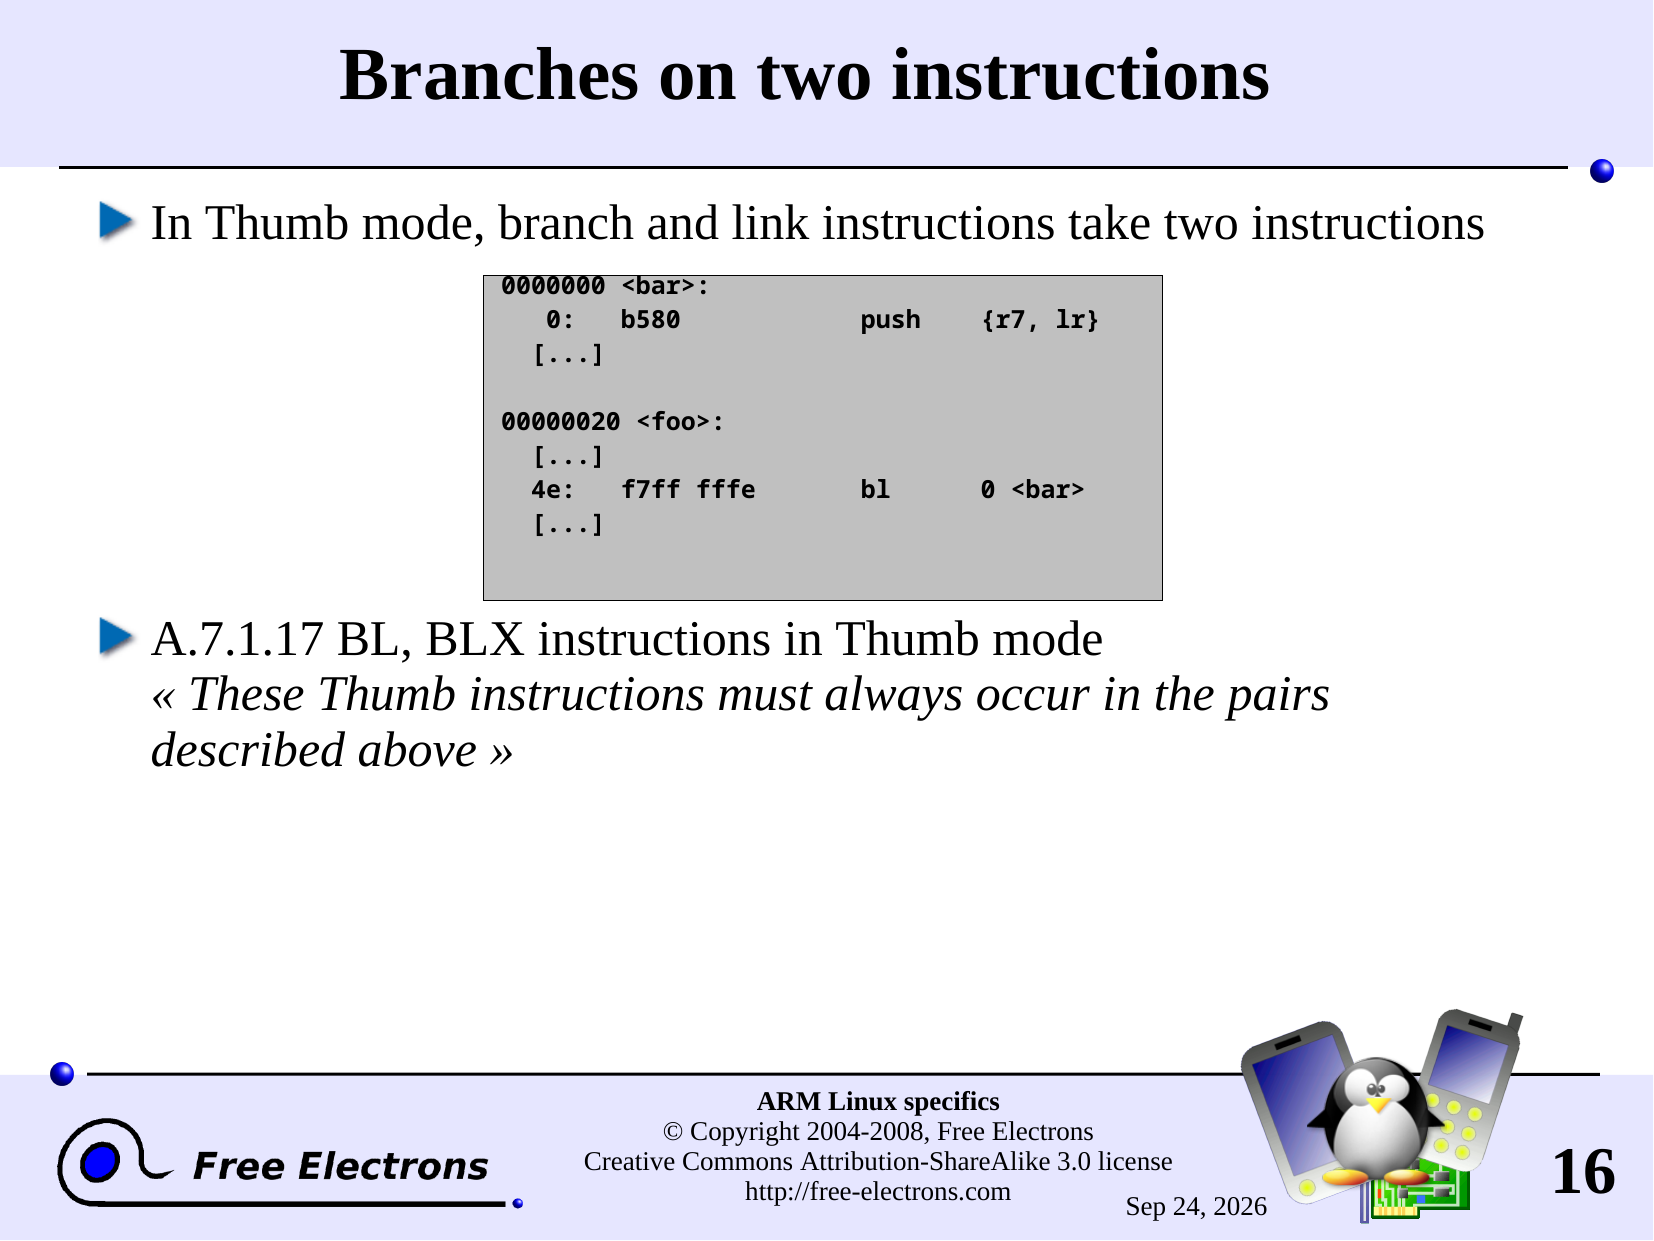

# Branches on two instructions
In Thumb mode, branch and link instructions take two instructions
A.7.1.17 BL, BLX instructions in Thumb mode
« These Thumb instructions must always occur in the pairs described above »
0000000 <bar>:
 0: b580 push {r7, lr}
 [...]
00000020 <foo>:
 [...]
 4e: f7ff fffe bl 0 <bar>
 [...]